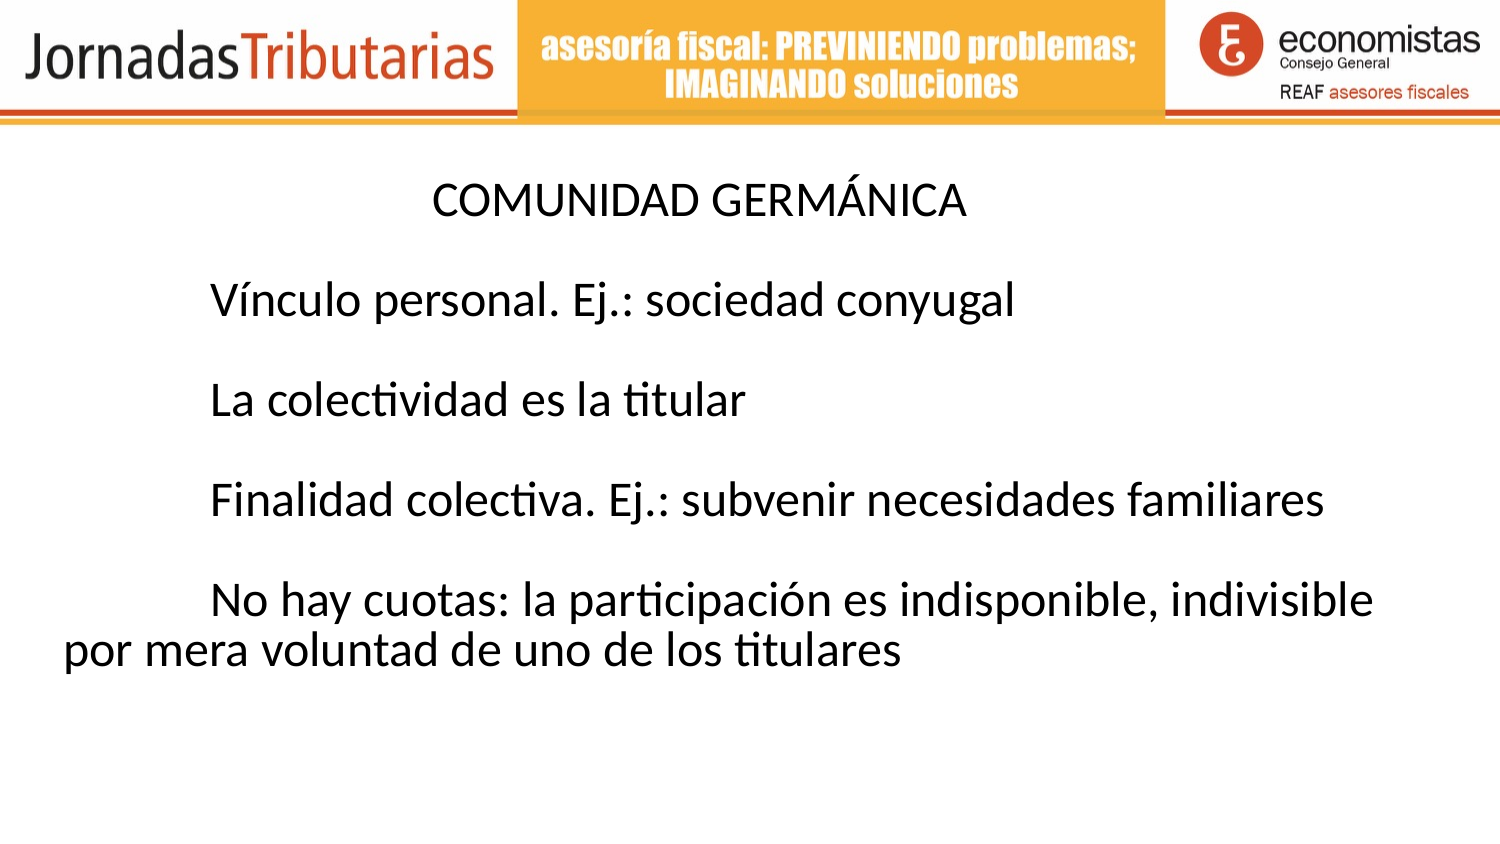

COMUNIDAD GERMÁNICA
		Vínculo personal. Ej.: sociedad conyugal
		La colectividad es la titular
		Finalidad colectiva. Ej.: subvenir necesidades familiares
		No hay cuotas: la participación es indisponible, indivisible por mera voluntad de uno de los titulares